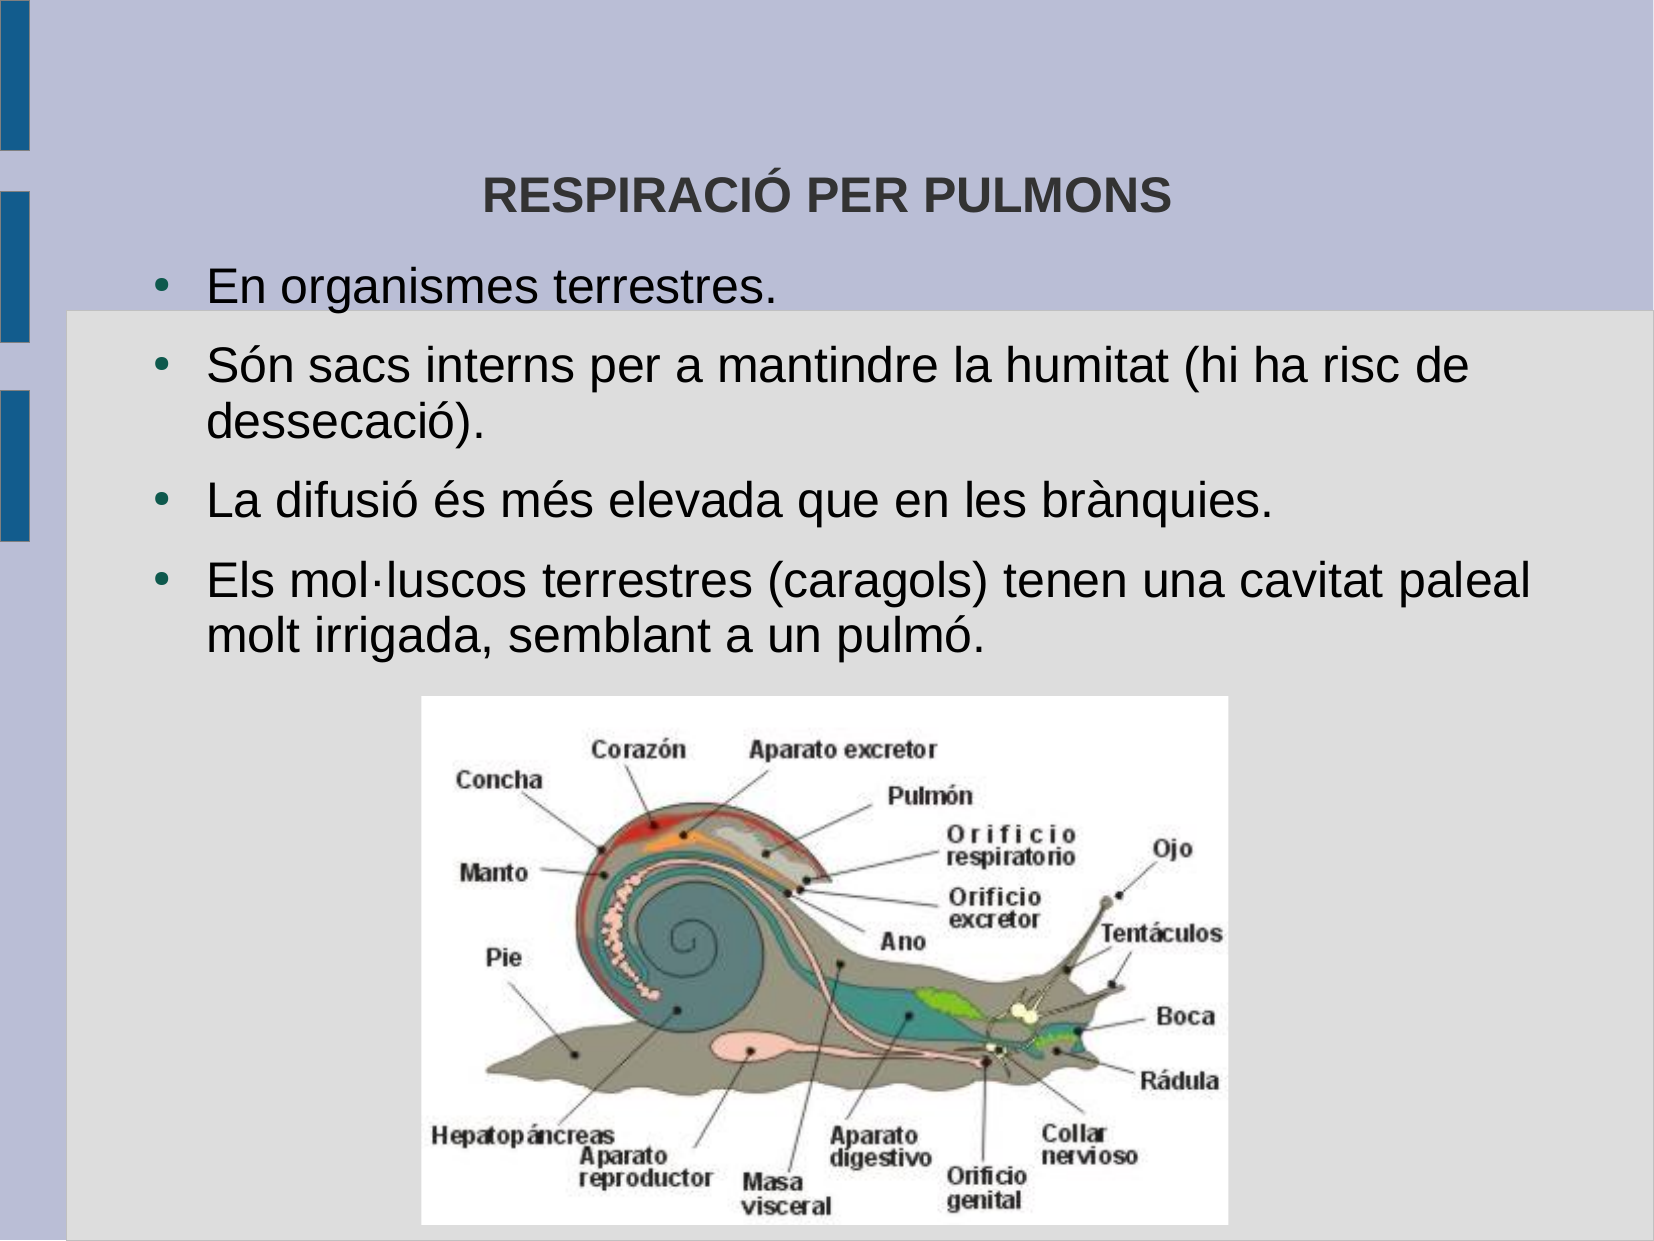

# RESPIRACIÓ PER PULMONS
En organismes terrestres.
Són sacs interns per a mantindre la humitat (hi ha risc de dessecació).
La difusió és més elevada que en les brànquies.
Els mol·luscos terrestres (caragols) tenen una cavitat paleal molt irrigada, semblant a un pulmó.